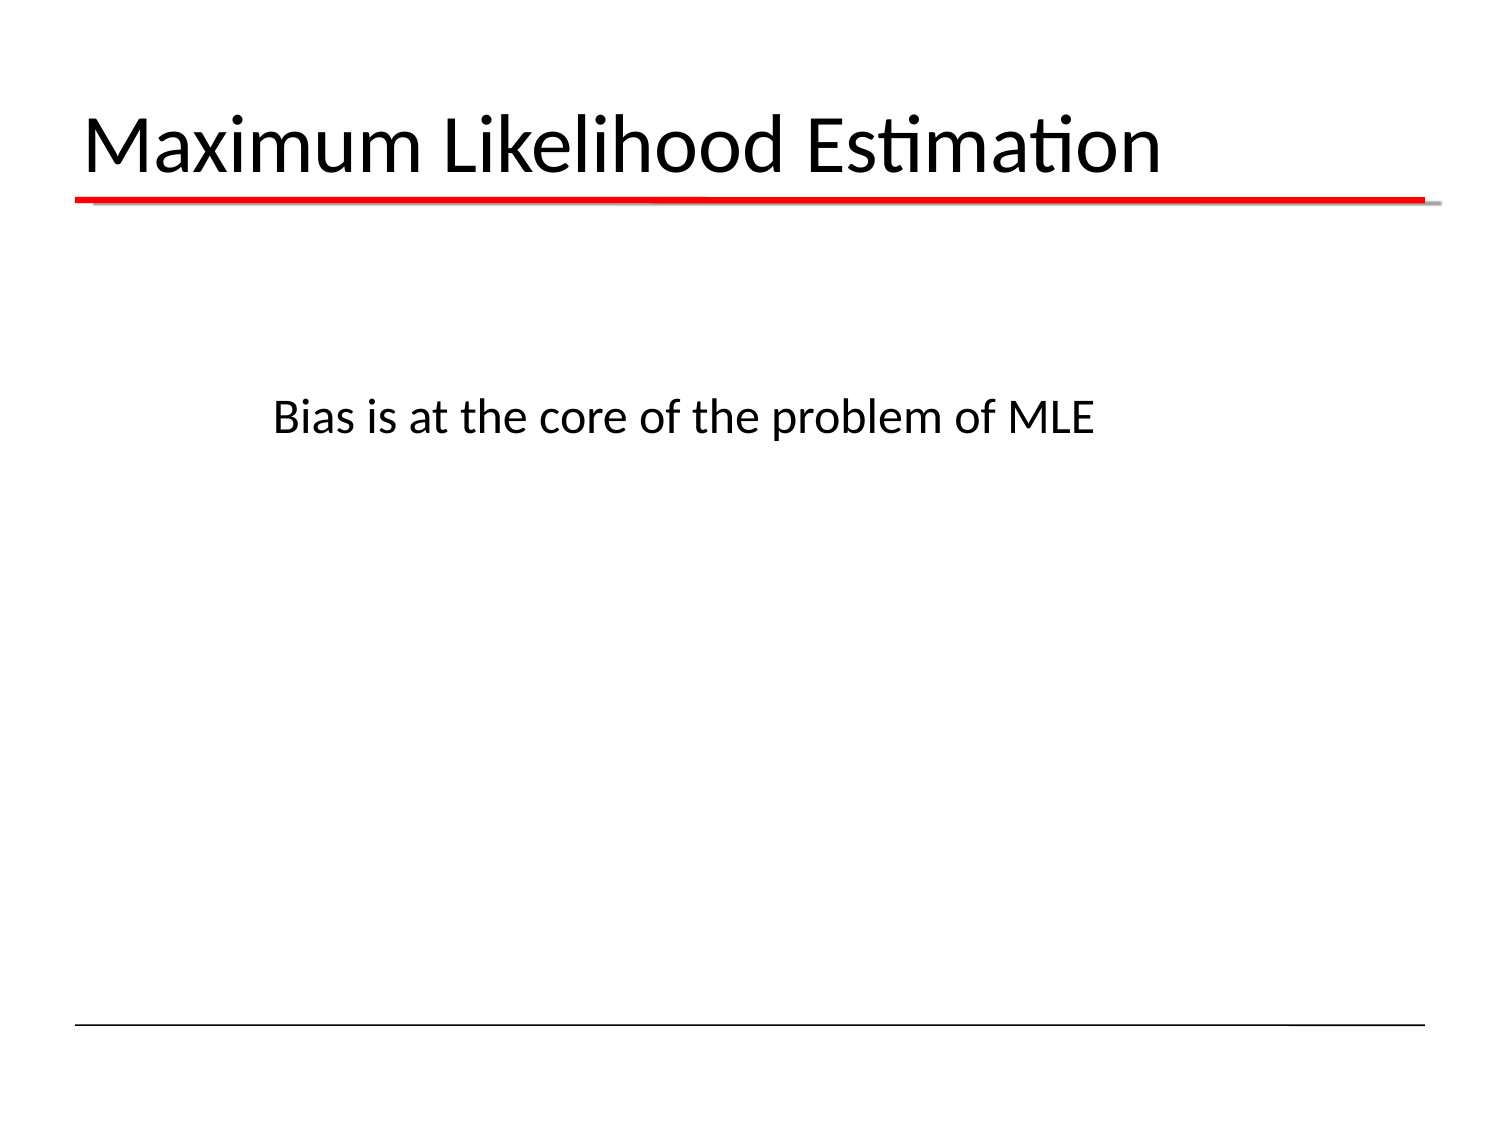

# Maximum Likelihood Estimation
Bias is at the core of the problem of MLE